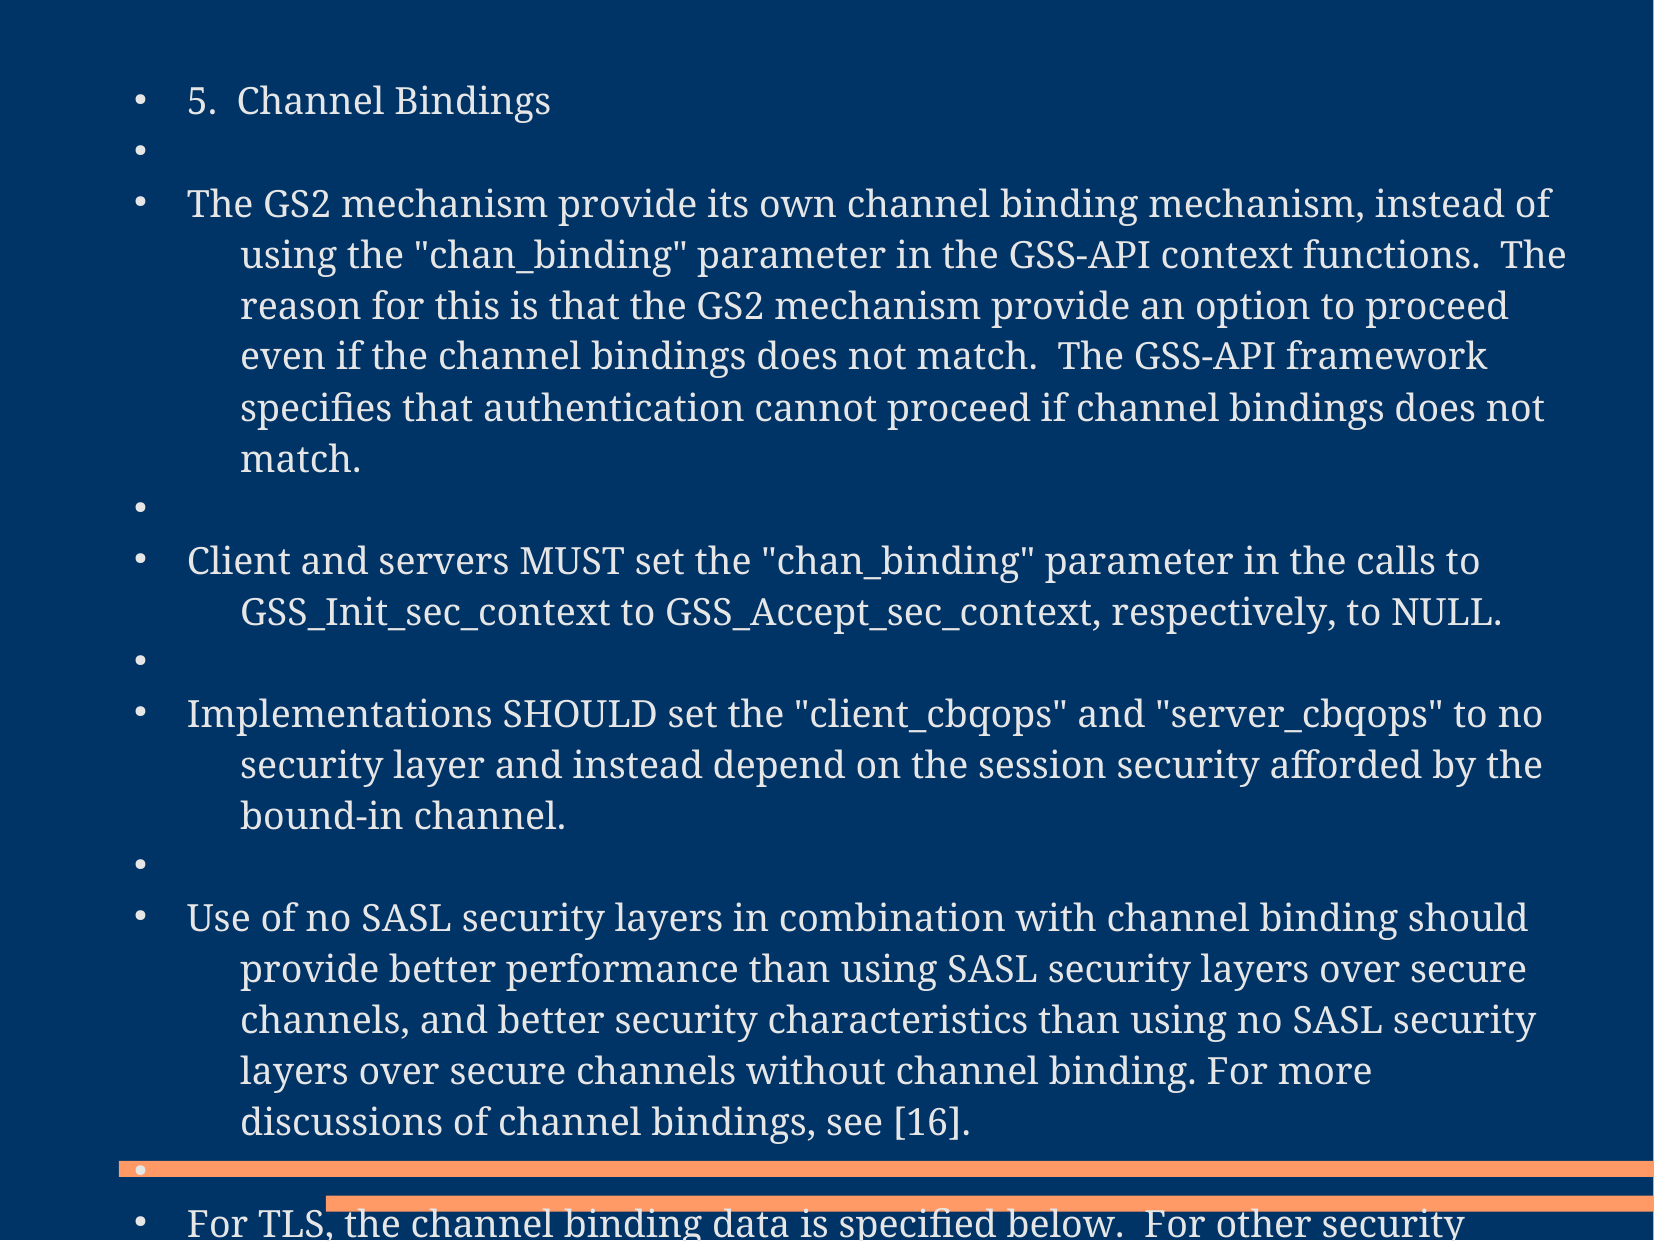

# 5. Channel Bindings
The GS2 mechanism provide its own channel binding mechanism, instead of using the "chan_binding" parameter in the GSS-API context functions. The reason for this is that the GS2 mechanism provide an option to proceed even if the channel bindings does not match. The GSS-API framework specifies that authentication cannot proceed if channel bindings does not match.
Client and servers MUST set the "chan_binding" parameter in the calls to GSS_Init_sec_context to GSS_Accept_sec_context, respectively, to NULL.
Implementations SHOULD set the "client_cbqops" and "server_cbqops" to no security layer and instead depend on the session security afforded by the bound-in channel.
Use of no SASL security layers in combination with channel binding should provide better performance than using SASL security layers over secure channels, and better security characteristics than using no SASL security layers over secure channels without channel binding. For more discussions of channel bindings, see [16].
For TLS, the channel binding data is specified below. For other security layers, channel binding data will have to specified elsewhere, and this specification will have to be updated with explicit considerations.